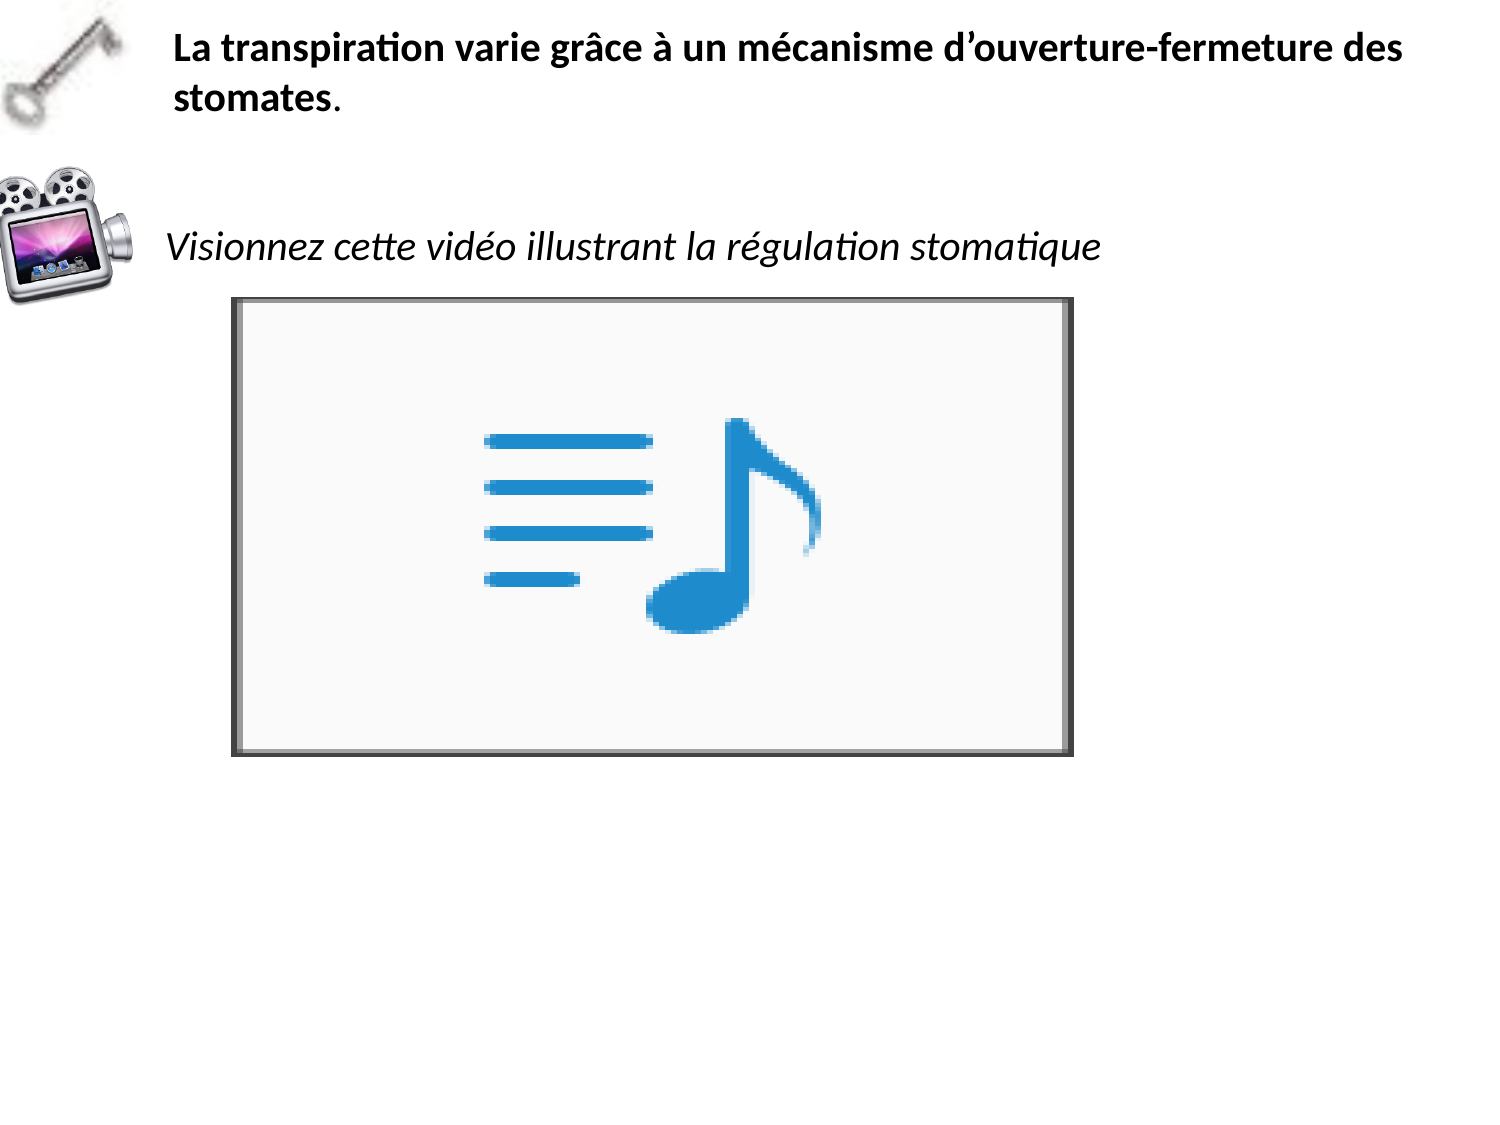

# La transpiration varie grâce à un mécanisme d’ouverture-fermeture des stomates.
 Visionnez cette vidéo illustrant la régulation stomatique